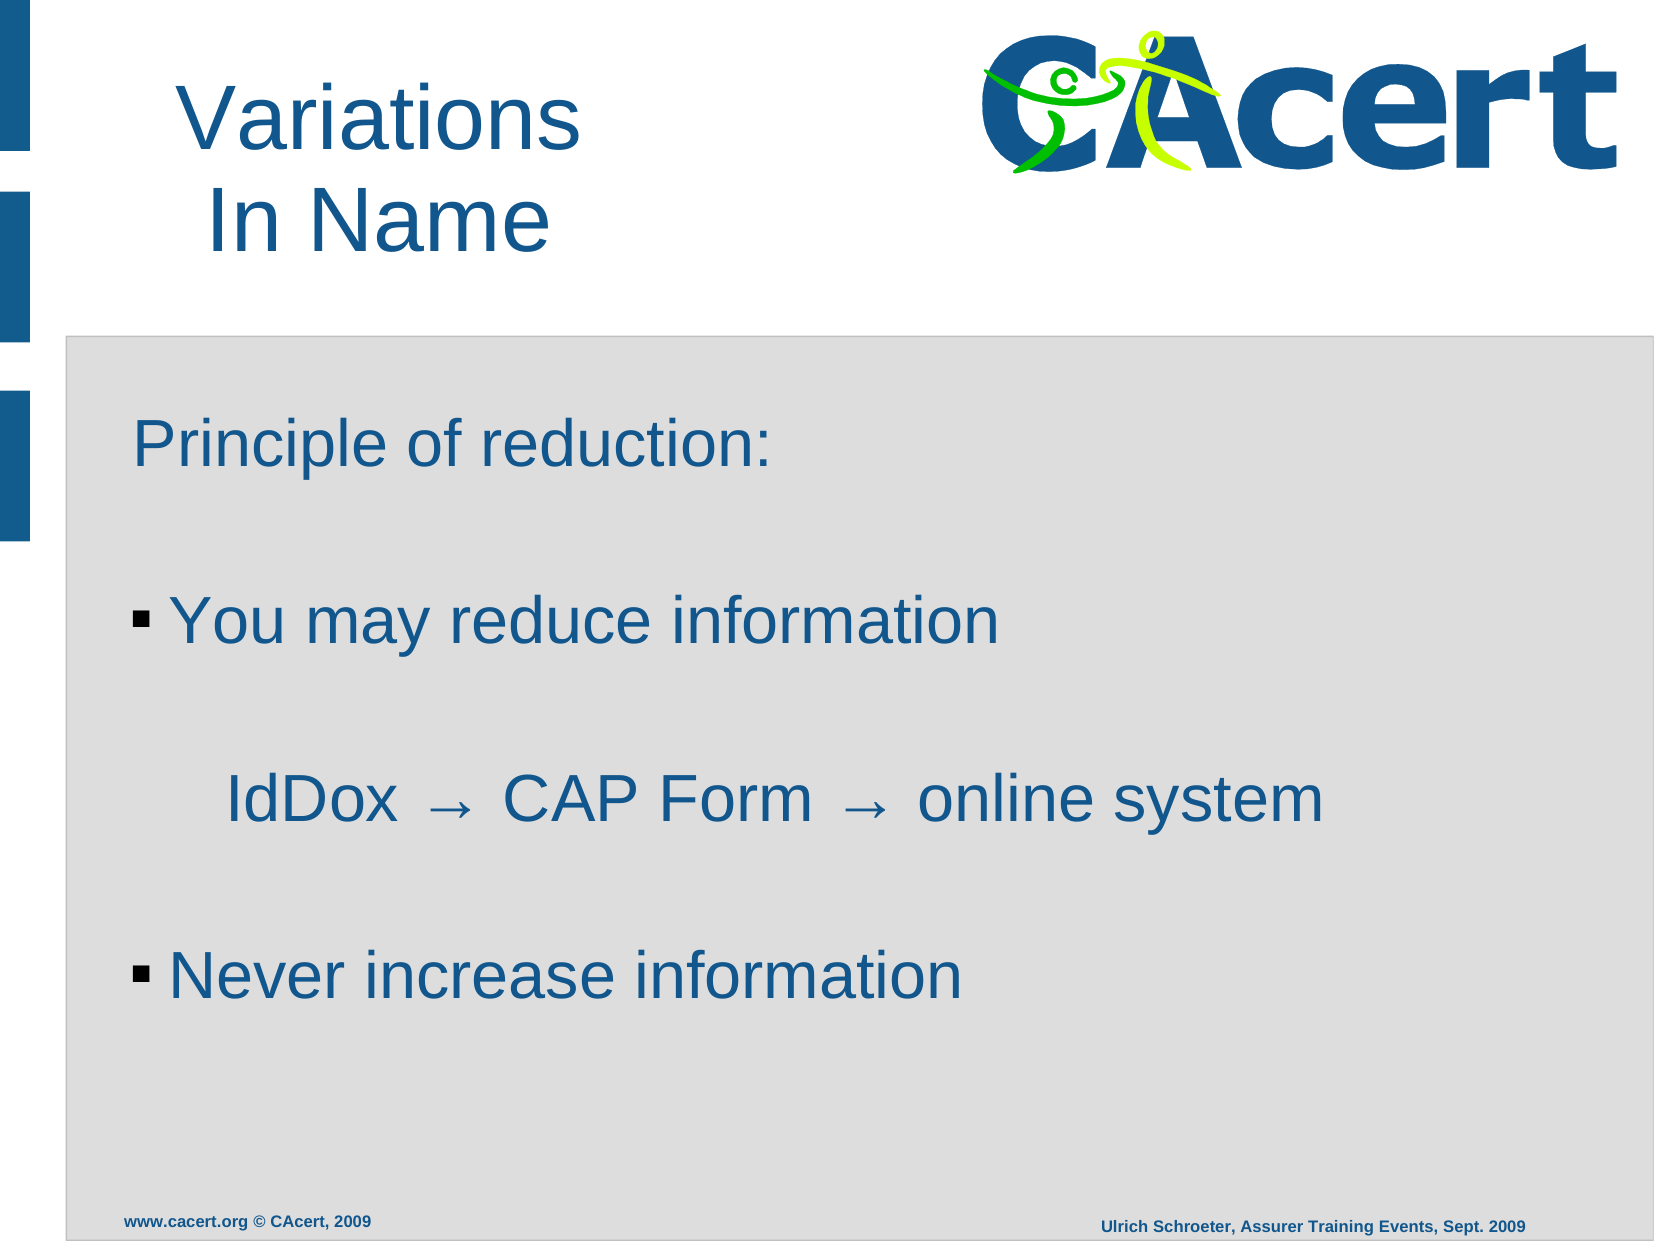

Variations
In Name
Principle of reduction:
 You may reduce information
 IdDox → CAP Form → online system
 Never increase information